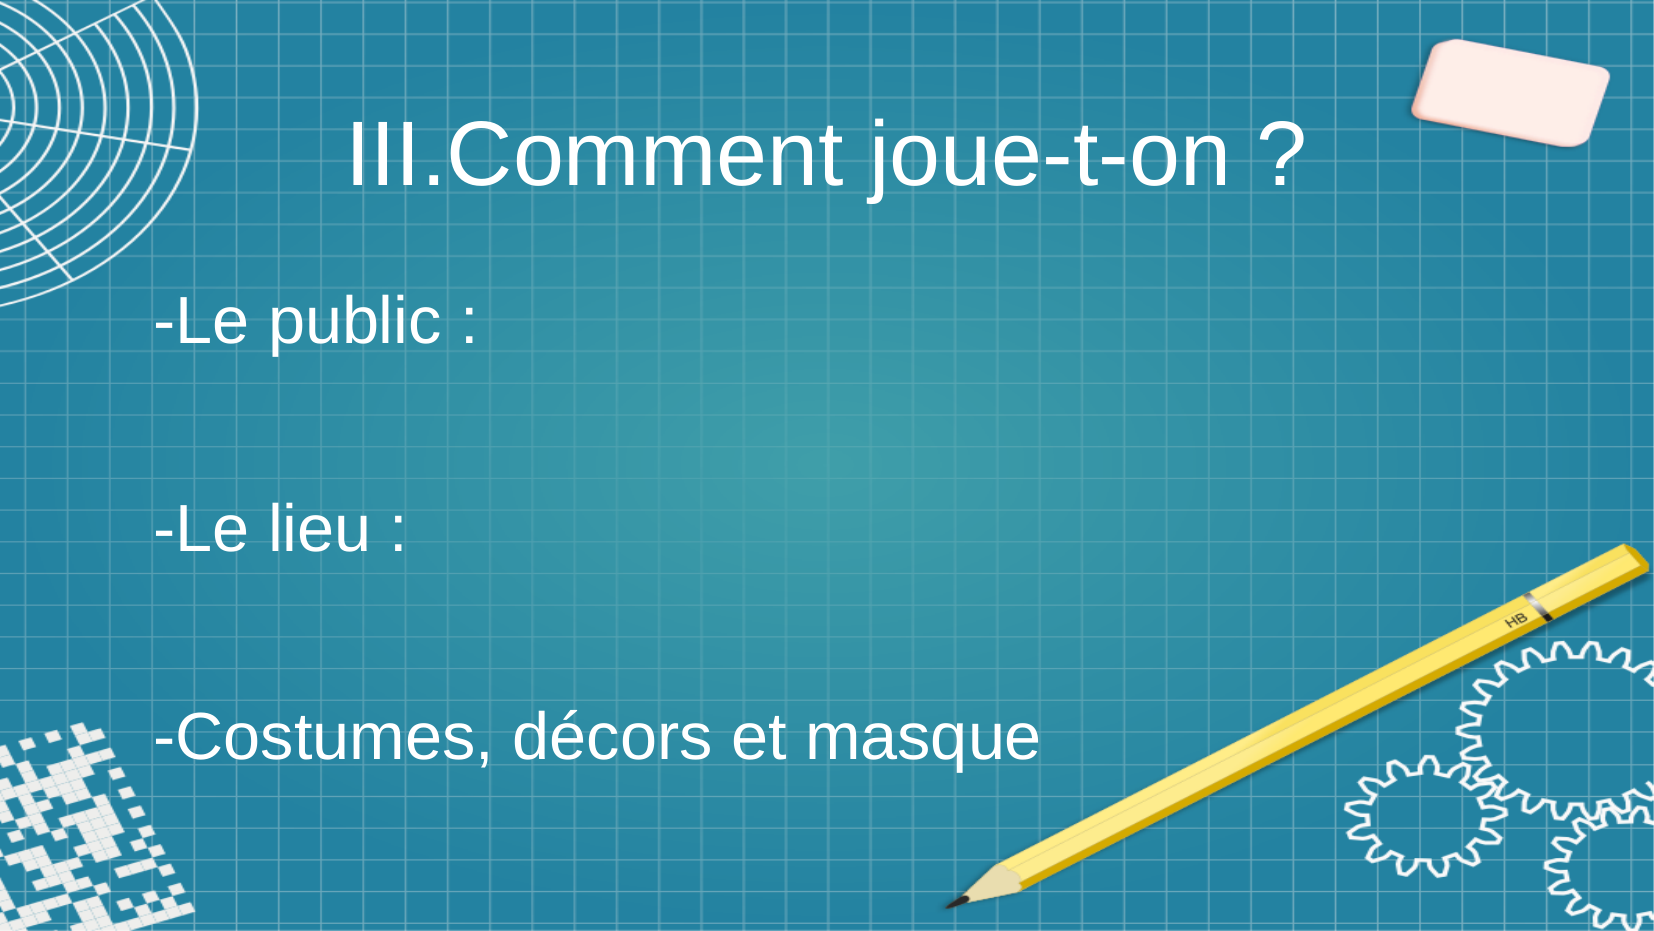

# III.Comment joue-t-on ?
-Le public :
-Le lieu :
-Costumes, décors et masque